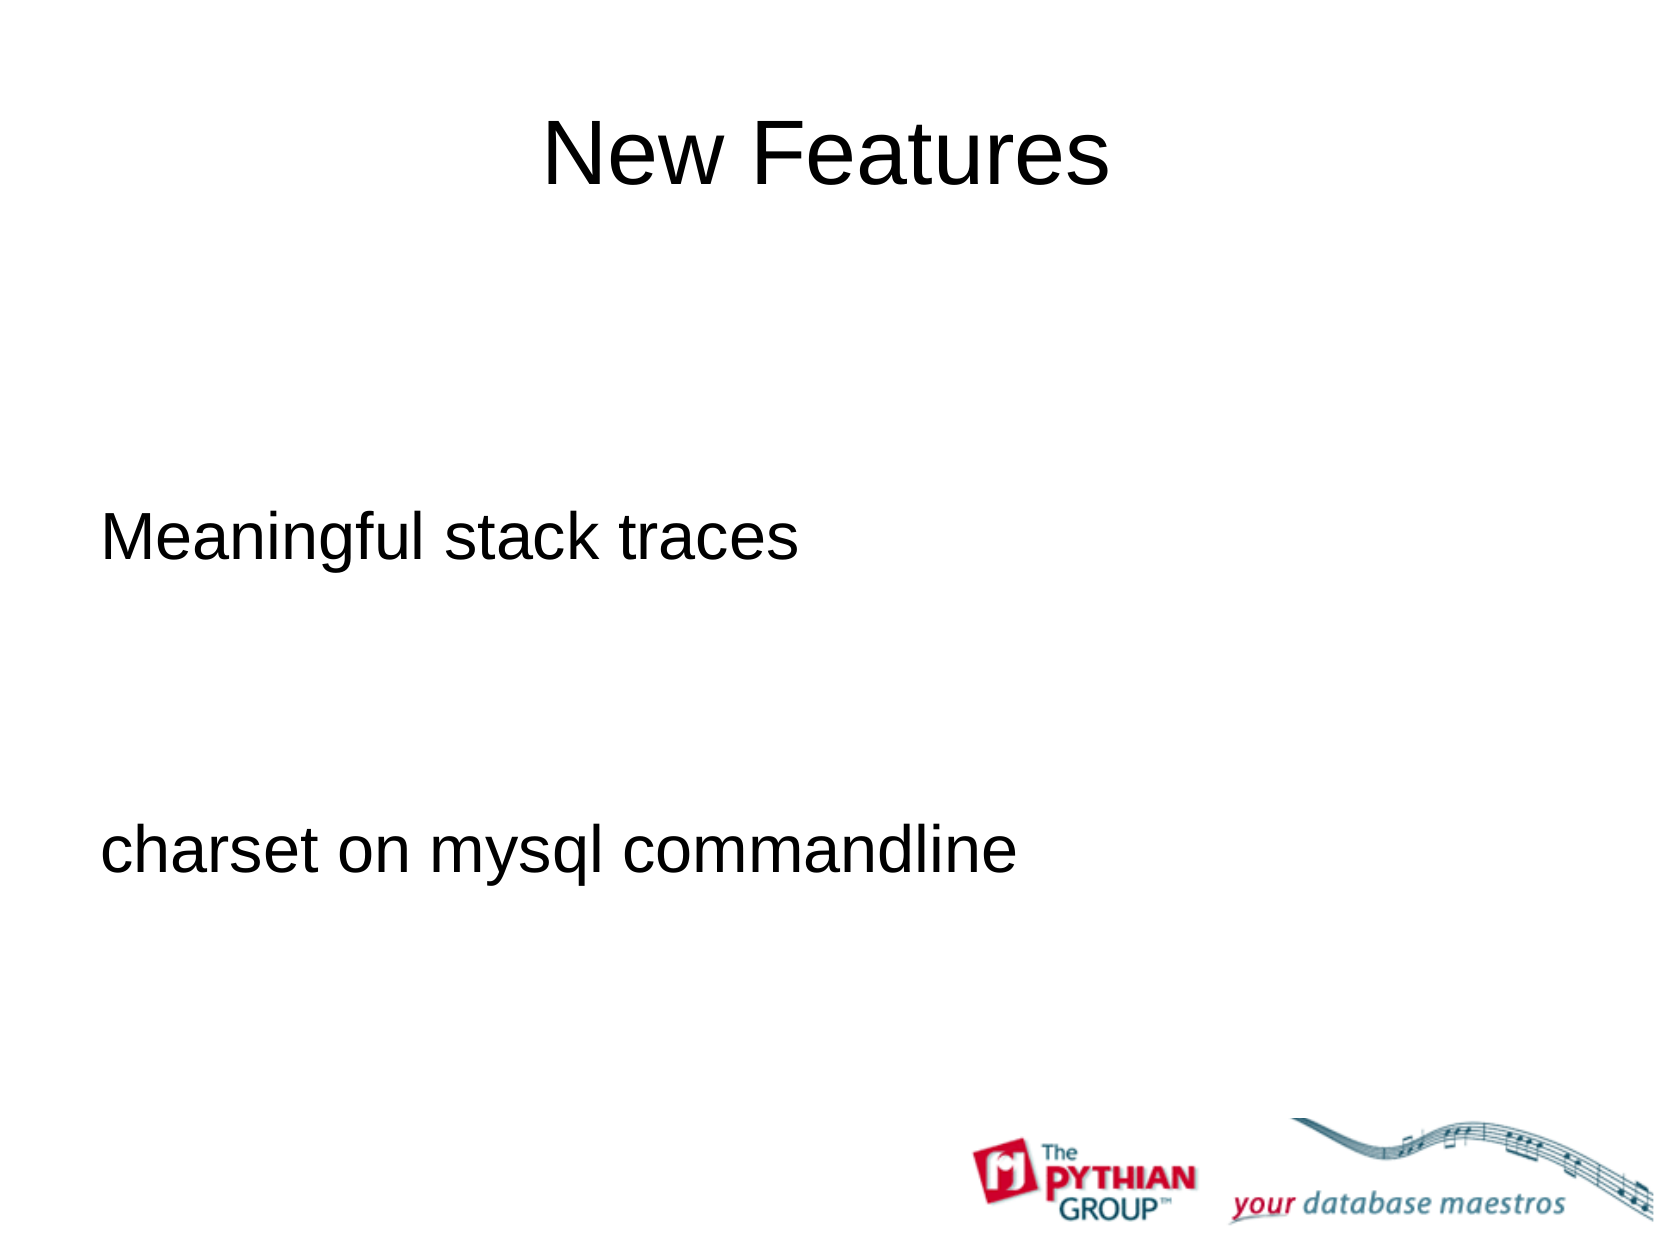

# New Features
Meaningful stack traces
charset on mysql commandline